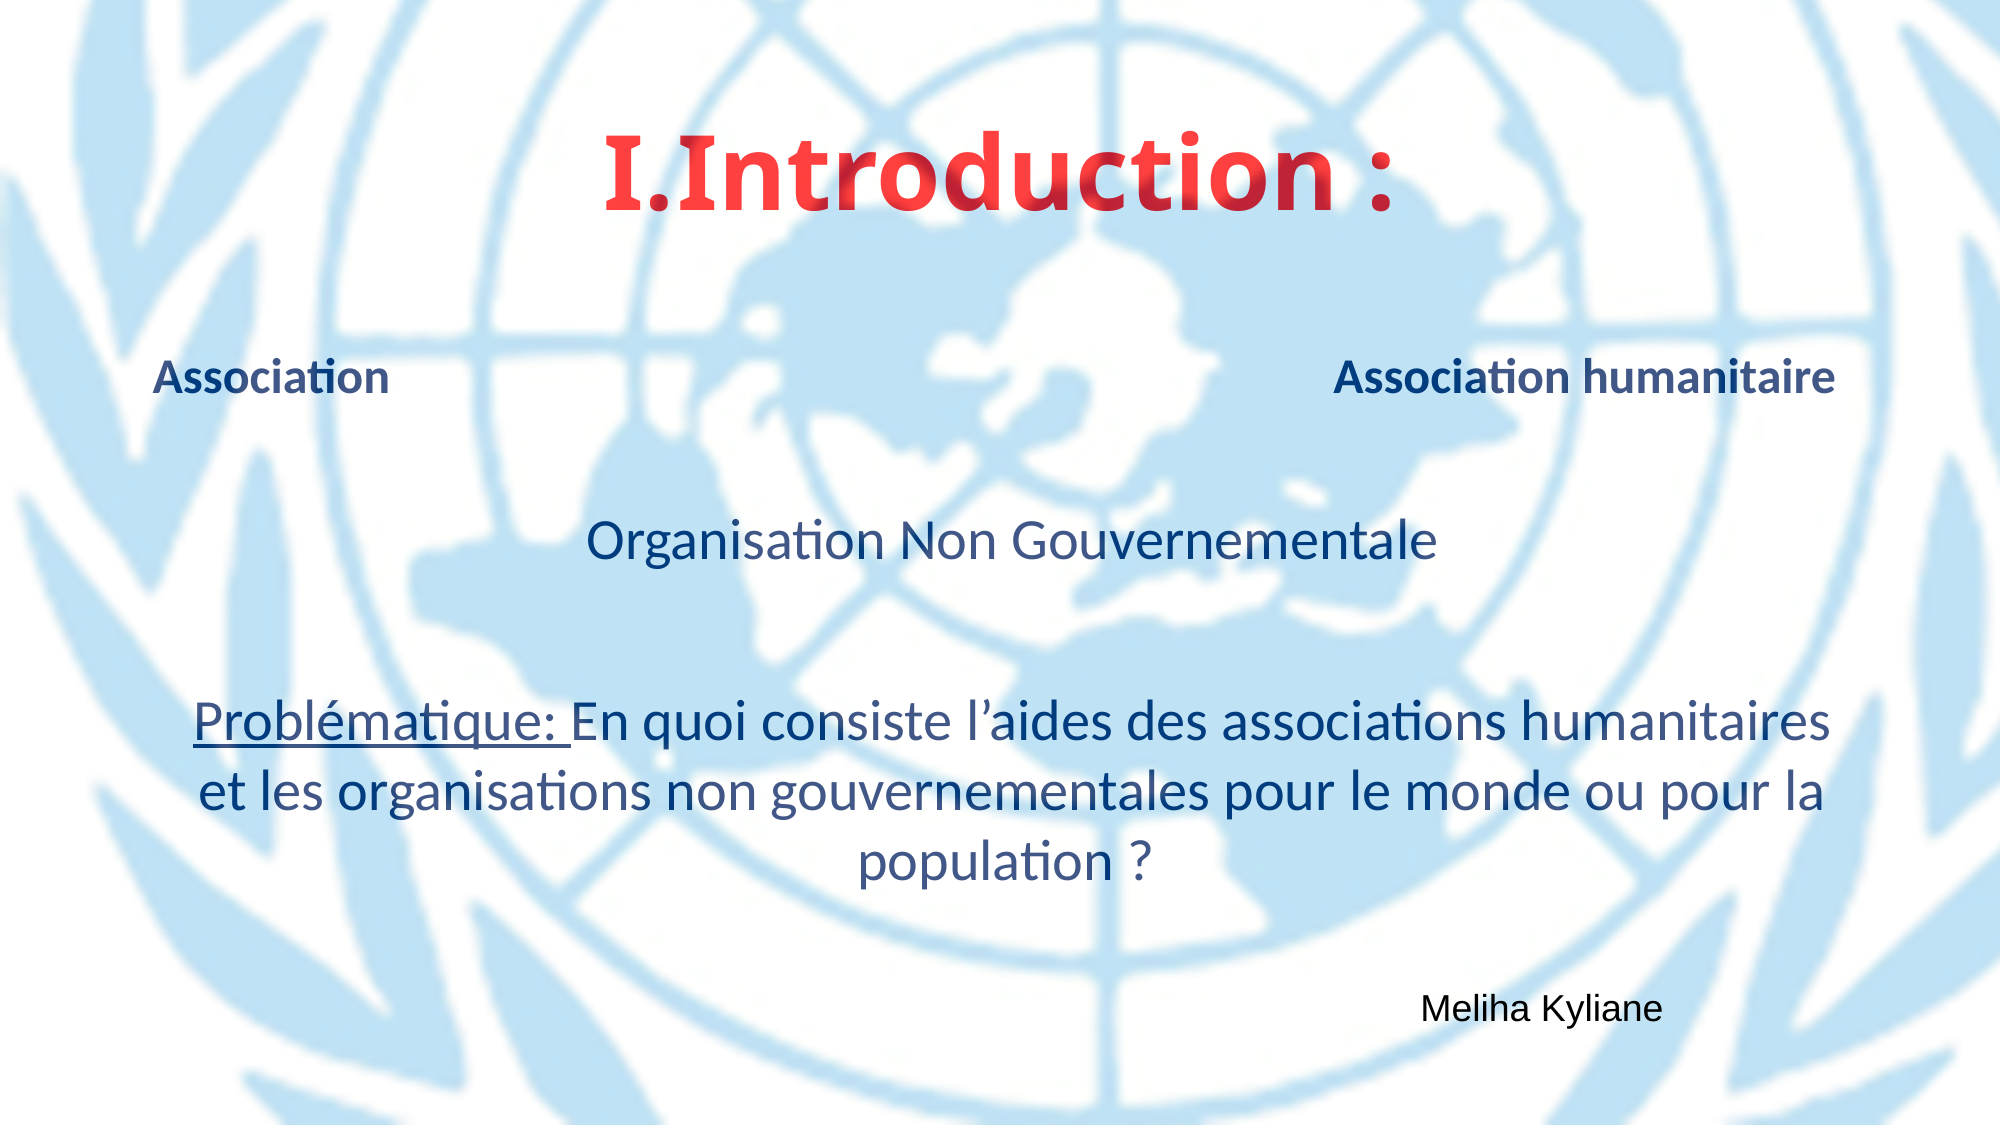

# I.	Introduction :
Association
 Association humanitaire
Organisation Non Gouvernementale
Problématique: En quoi consiste l’aides des associations humanitaires et les organisations non gouvernementales pour le monde ou pour la population ?
Meliha Kyliane